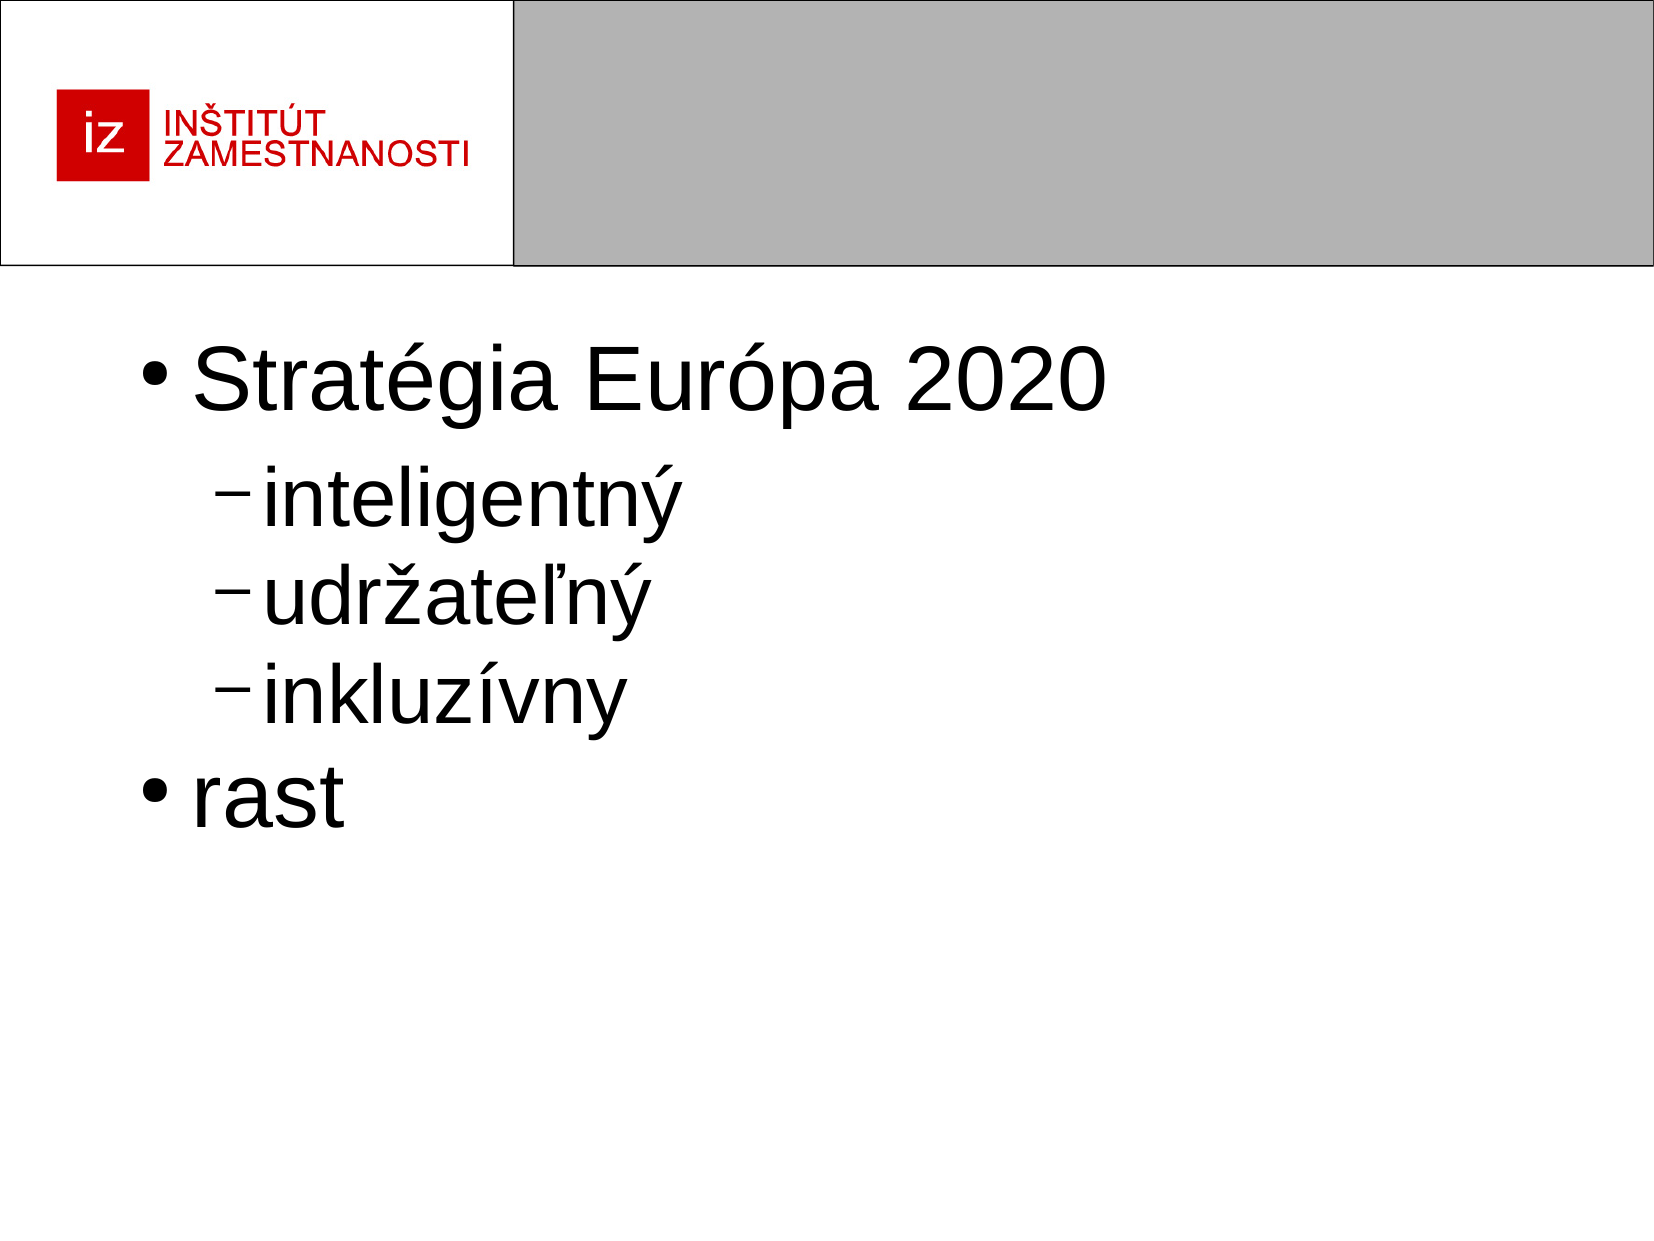

#
Stratégia Európa 2020
inteligentný
udržateľný
inkluzívny
rast